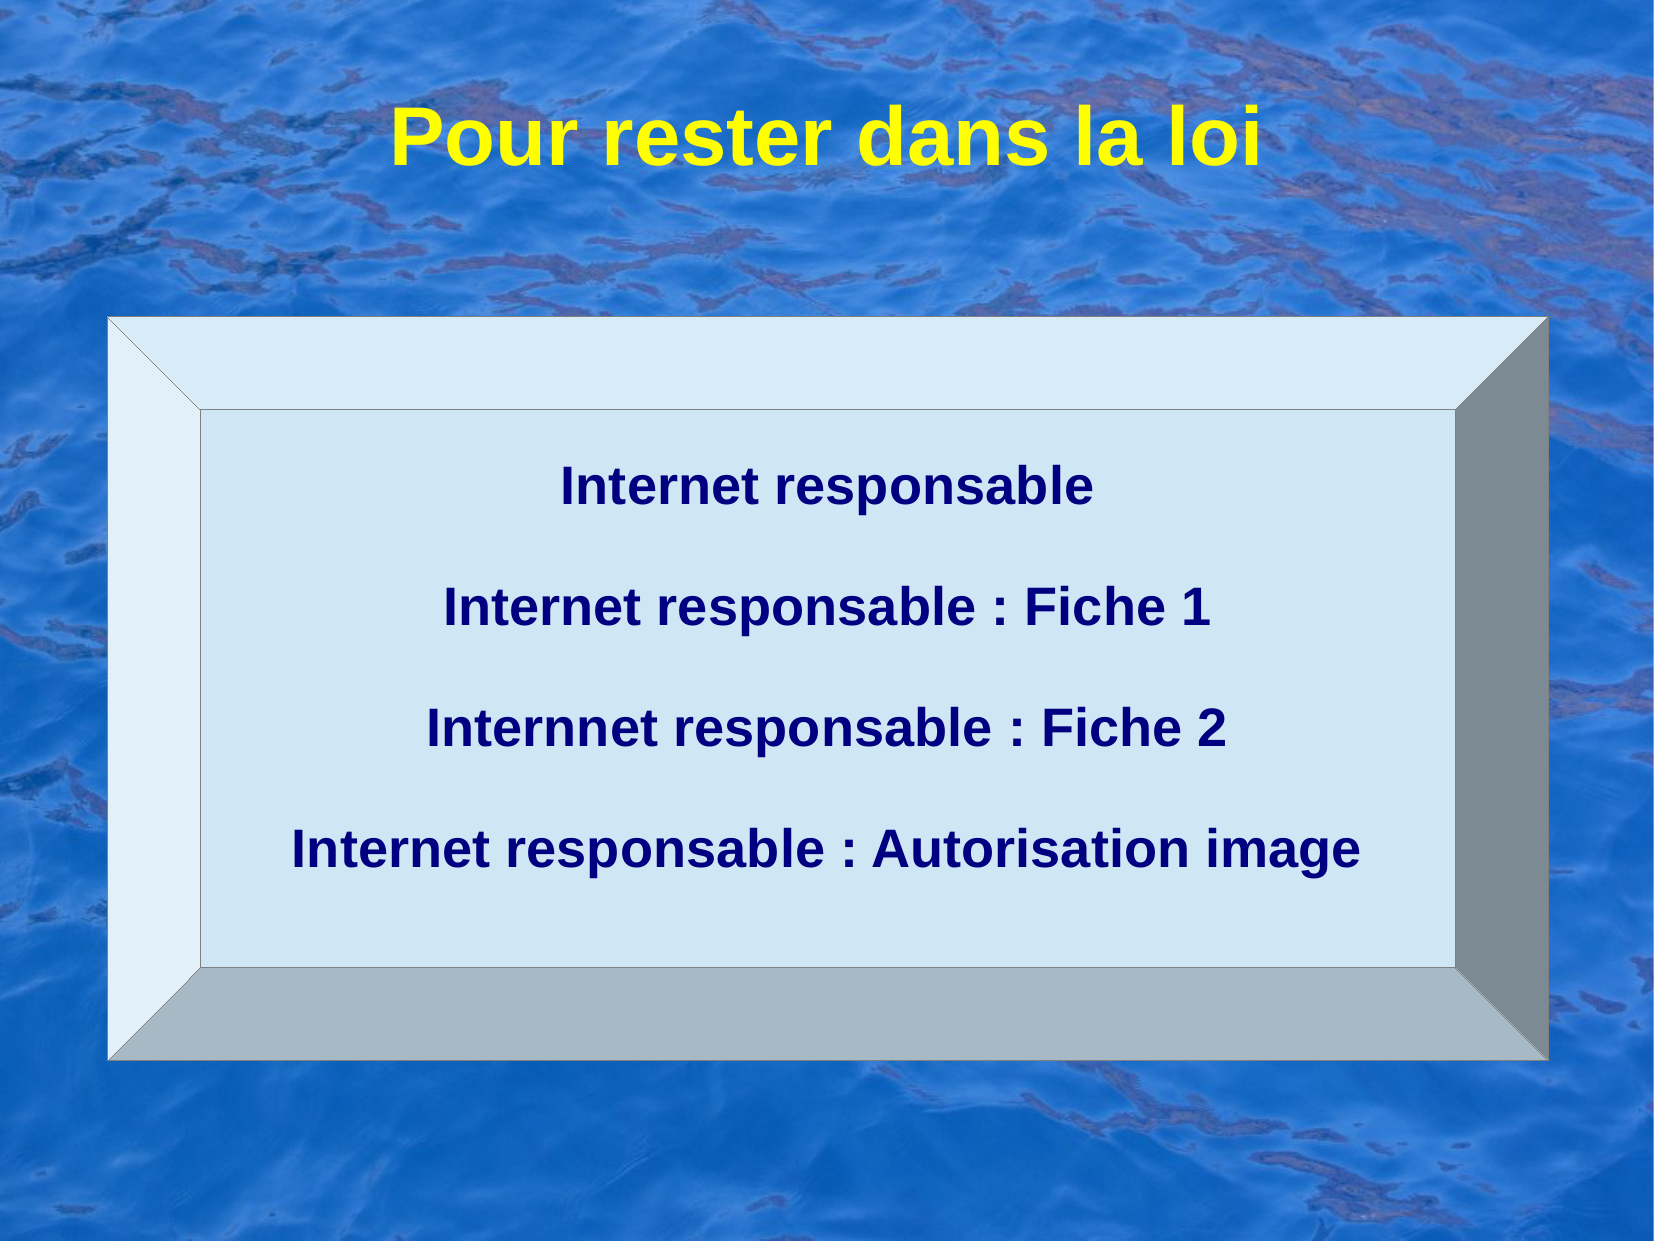

Pour rester dans la loi
Internet responsable
Internet responsable : Fiche 1
Internnet responsable : Fiche 2
Internet responsable : Autorisation image
Charte formulaires